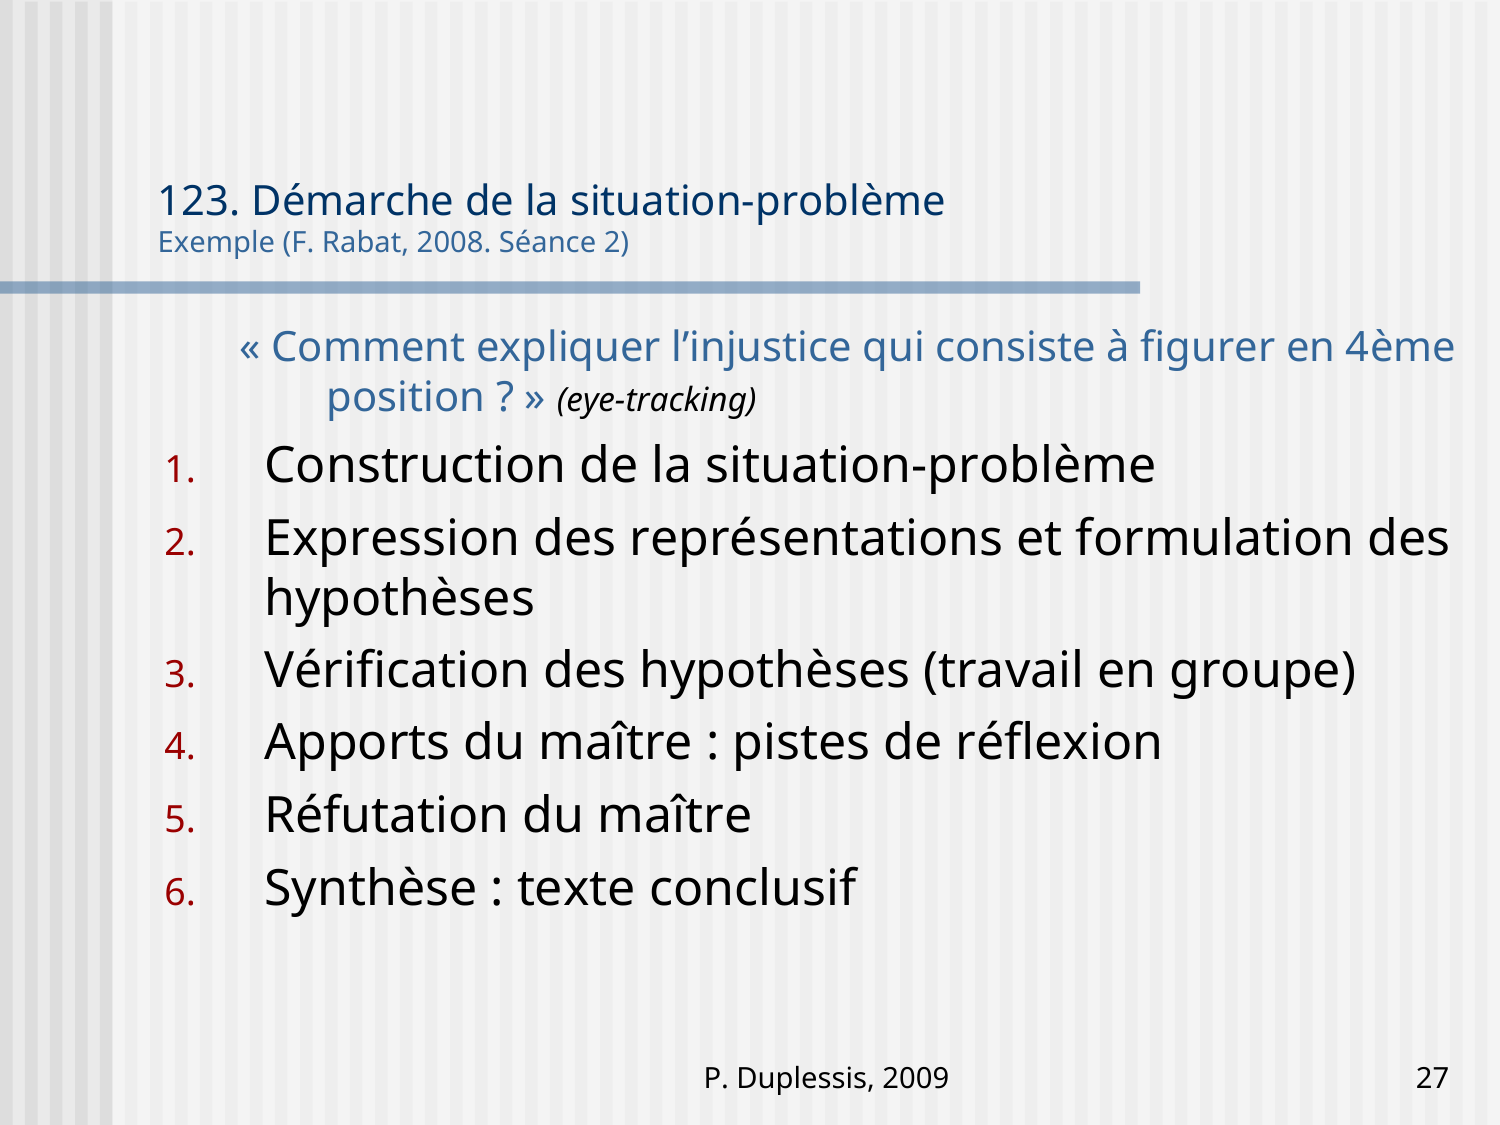

# 123. Démarche de la situation-problème Exemple (F. Rabat, 2008. Séance 2)
« Comment expliquer l’injustice qui consiste à figurer en 4ème position ? » (eye-tracking)
Construction de la situation-problème
Expression des représentations et formulation des hypothèses
Vérification des hypothèses (travail en groupe)
Apports du maître : pistes de réflexion
Réfutation du maître
Synthèse : texte conclusif
P. Duplessis, 2009
27